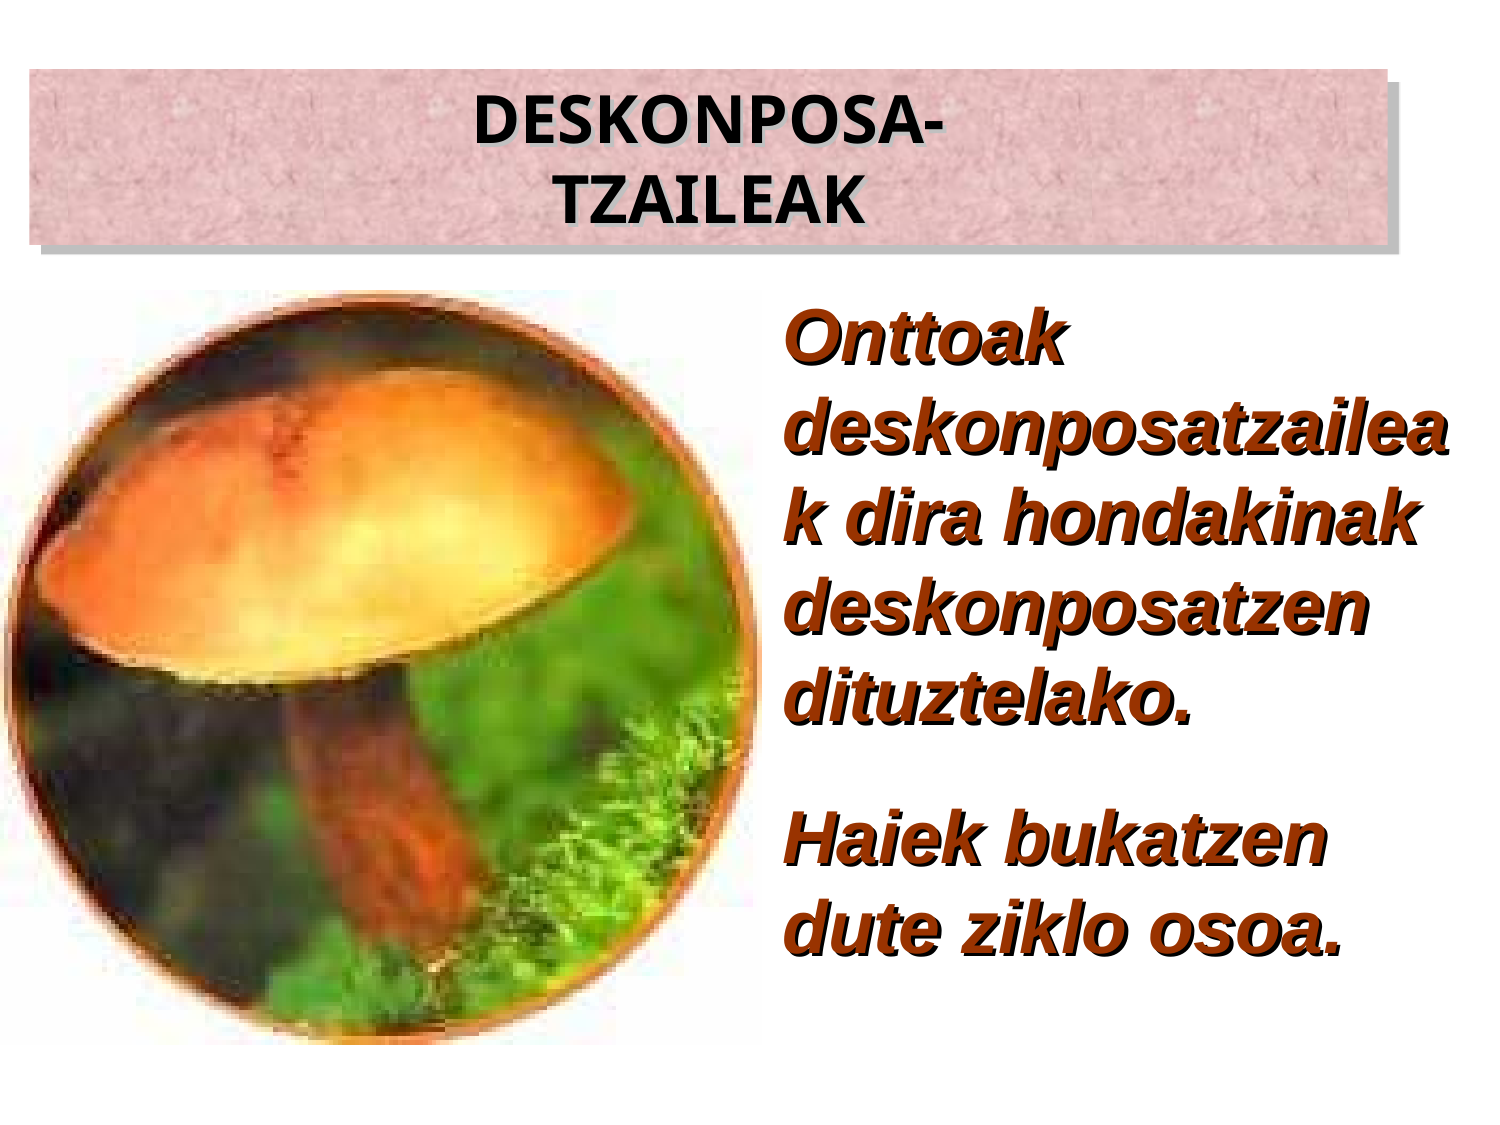

DESKONPOSA-
TZAILEAK
Onttoak deskonposatzaileak dira hondakinak deskonposatzen dituztelako.
Haiek bukatzen dute ziklo osoa.